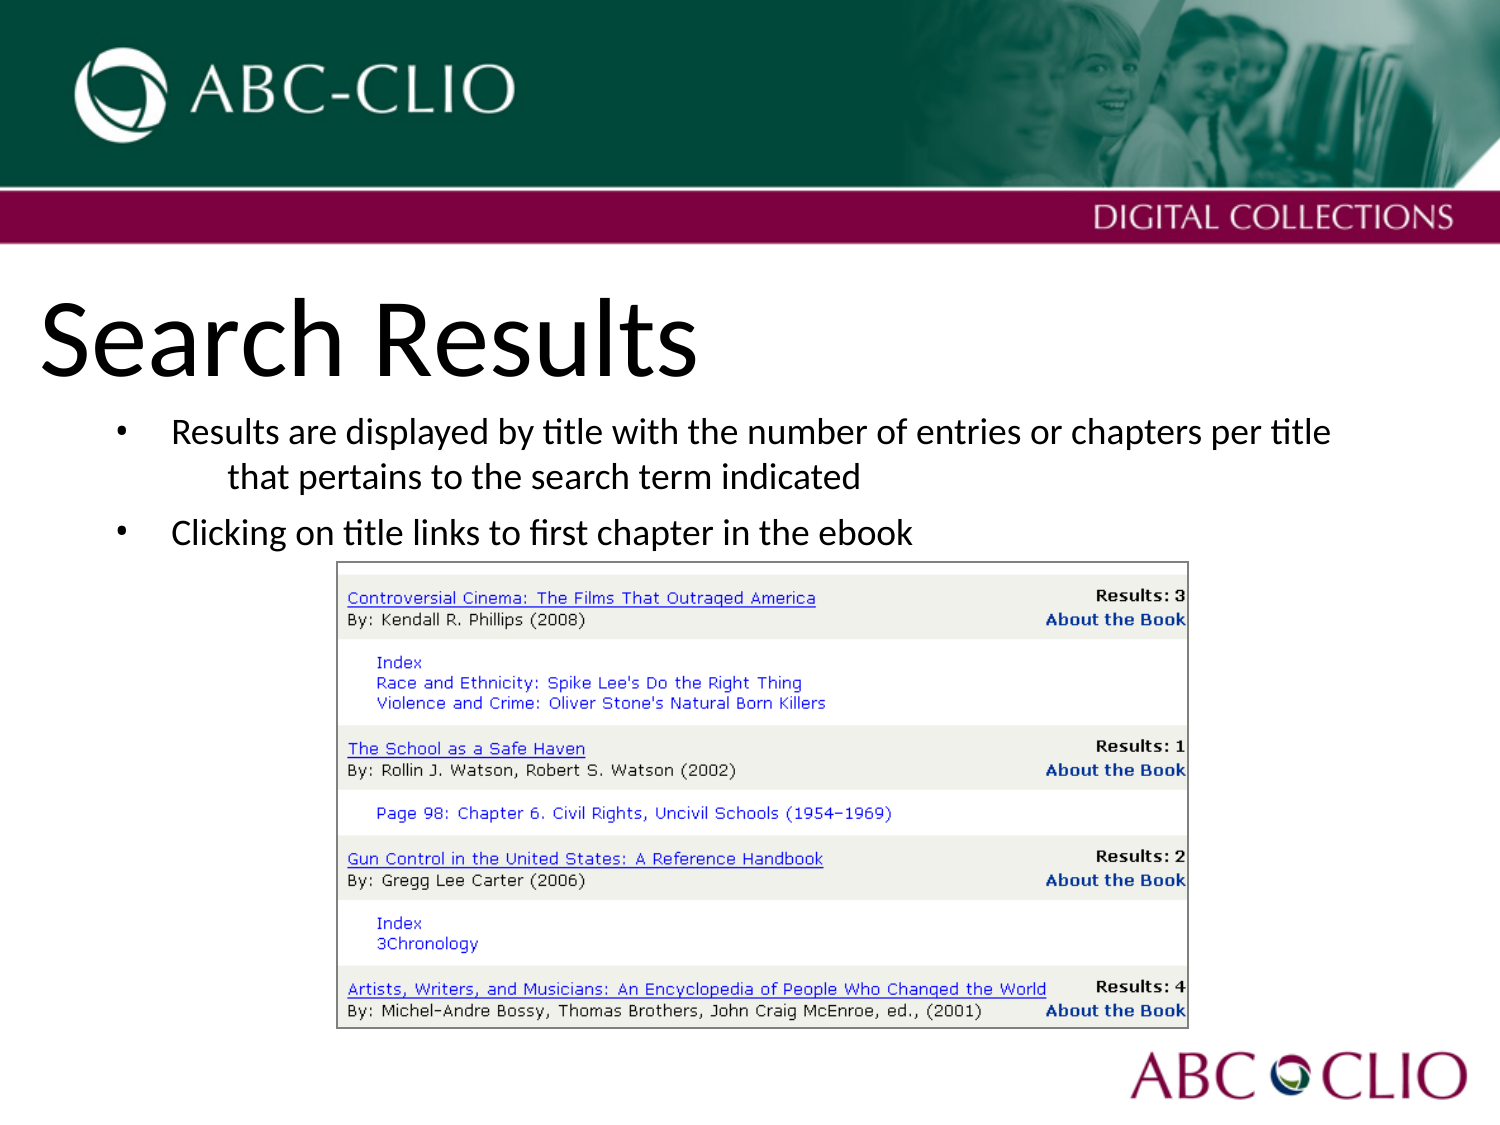

# Search Results
Results are displayed by title with the number of entries or chapters per title that pertains to the search term indicated
Clicking on title links to first chapter in the ebook